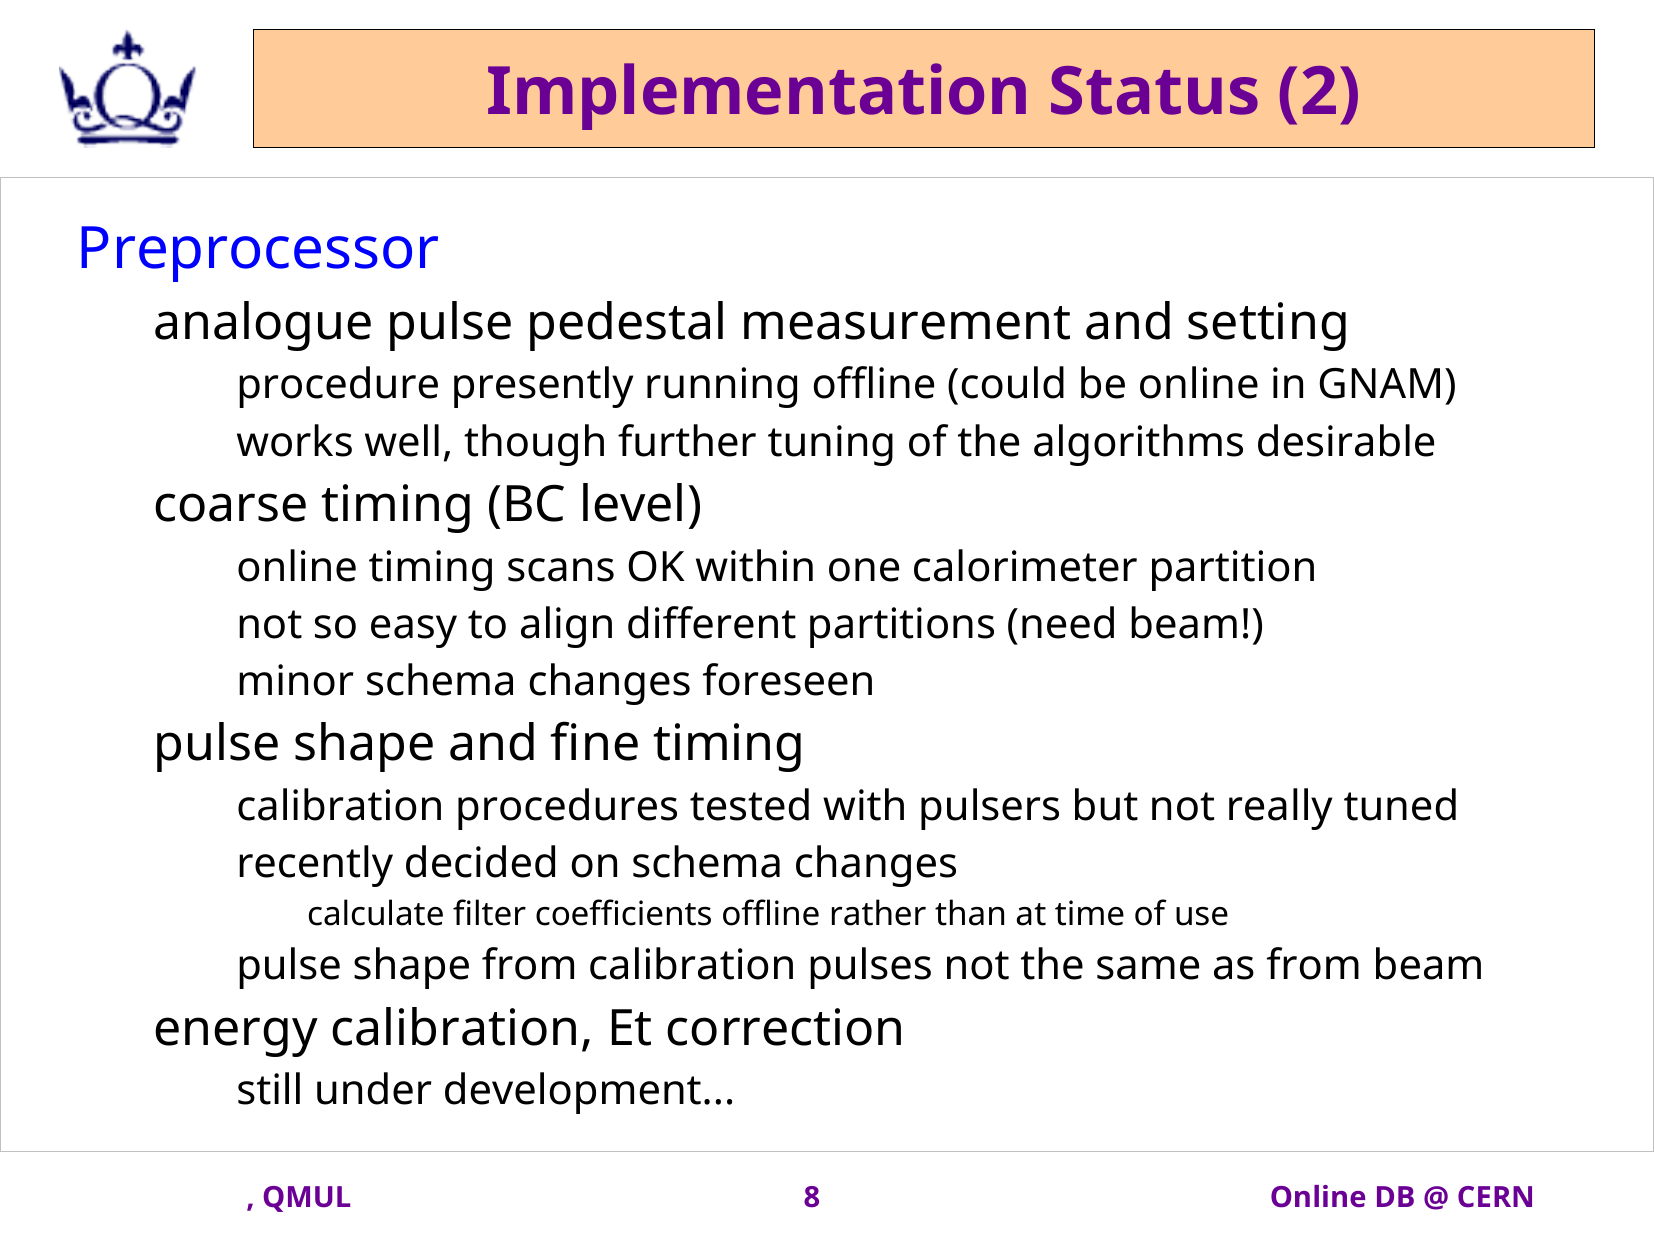

# Implementation Status (2)
Preprocessor
analogue pulse pedestal measurement and setting
procedure presently running offline (could be online in GNAM)
works well, though further tuning of the algorithms desirable
coarse timing (BC level)
online timing scans OK within one calorimeter partition
not so easy to align different partitions (need beam!)
minor schema changes foreseen
pulse shape and fine timing
calibration procedures tested with pulsers but not really tuned
recently decided on schema changes
calculate filter coefficients offline rather than at time of use
pulse shape from calibration pulses not the same as from beam
energy calibration, Et correction
still under development...